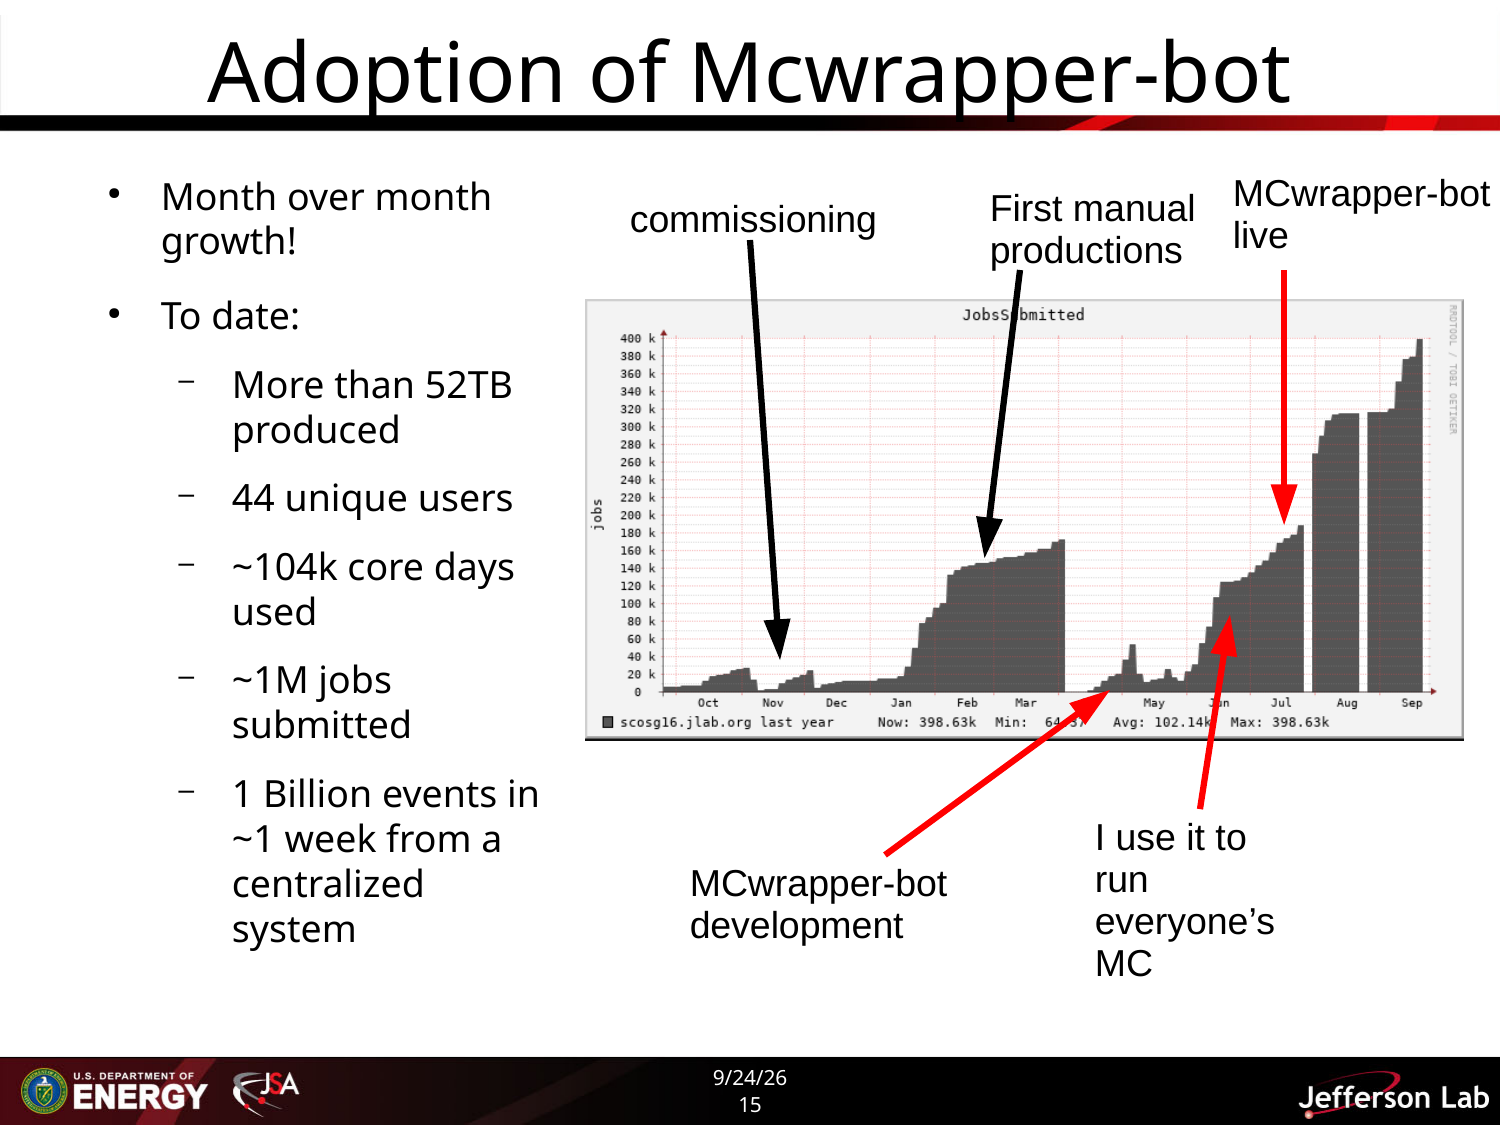

# Adoption of Mcwrapper-bot
Month over month growth!
To date:
More than 52TB produced
44 unique users
~104k core days used
~1M jobs submitted
1 Billion events in ~1 week from a centralized system
MCwrapper-bot live
First manual productions
commissioning
I use it to run everyone’s MC
MCwrapper-bot development